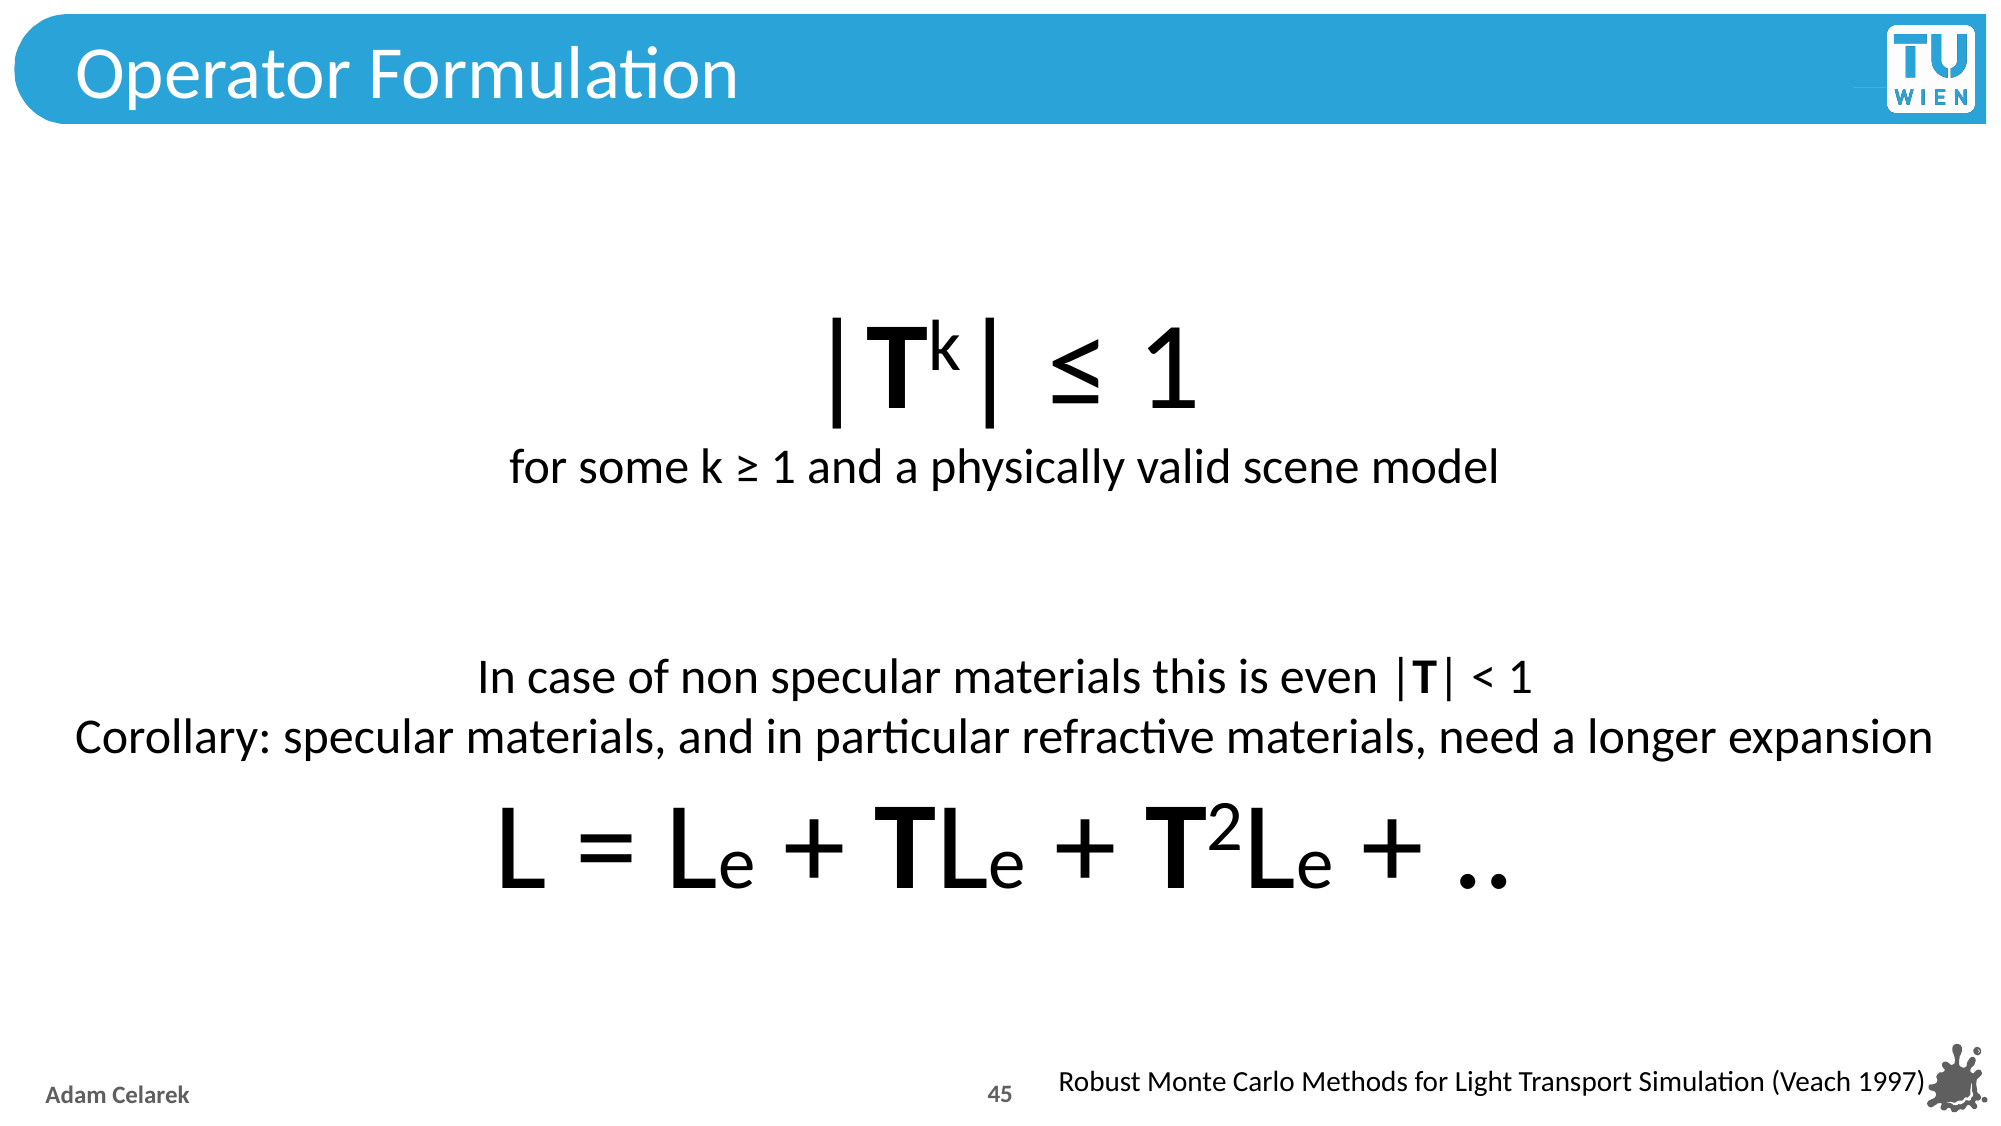

# Operator Formulation
|Tk| ≤ 1
for some k ≥ 1 and a physically valid scene model
In case of non specular materials this is even |T| < 1
Corollary: specular materials, and in particular refractive materials, need a longer expansion
L = Le + TLe + T2Le + ..
Robust Monte Carlo Methods for Light Transport Simulation (Veach 1997)
Adam Celarek